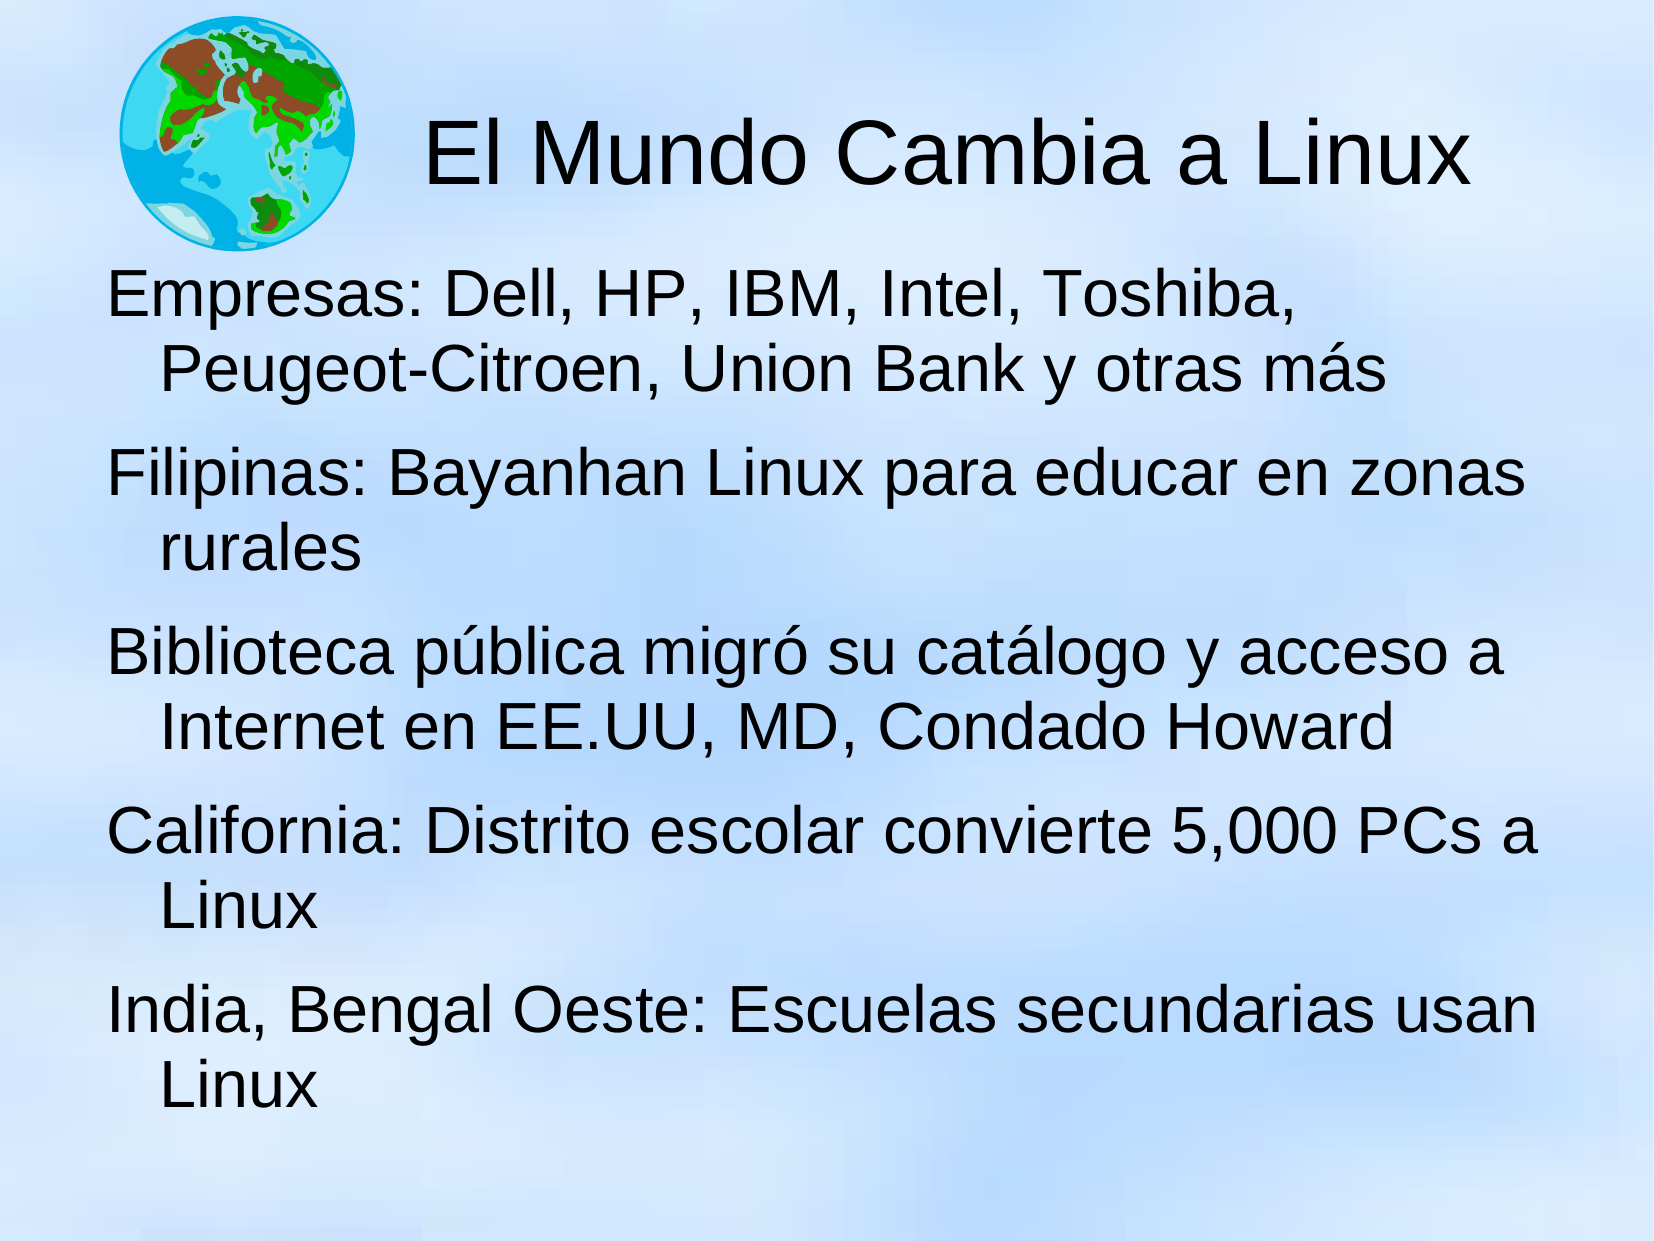

# El Mundo Cambia a Linux
Empresas: Dell, HP, IBM, Intel, Toshiba, Peugeot-Citroen, Union Bank y otras más
Filipinas: Bayanhan Linux para educar en zonas rurales
Biblioteca pública migró su catálogo y acceso a Internet en EE.UU, MD, Condado Howard
California: Distrito escolar convierte 5,000 PCs a Linux
India, Bengal Oeste: Escuelas secundarias usan Linux